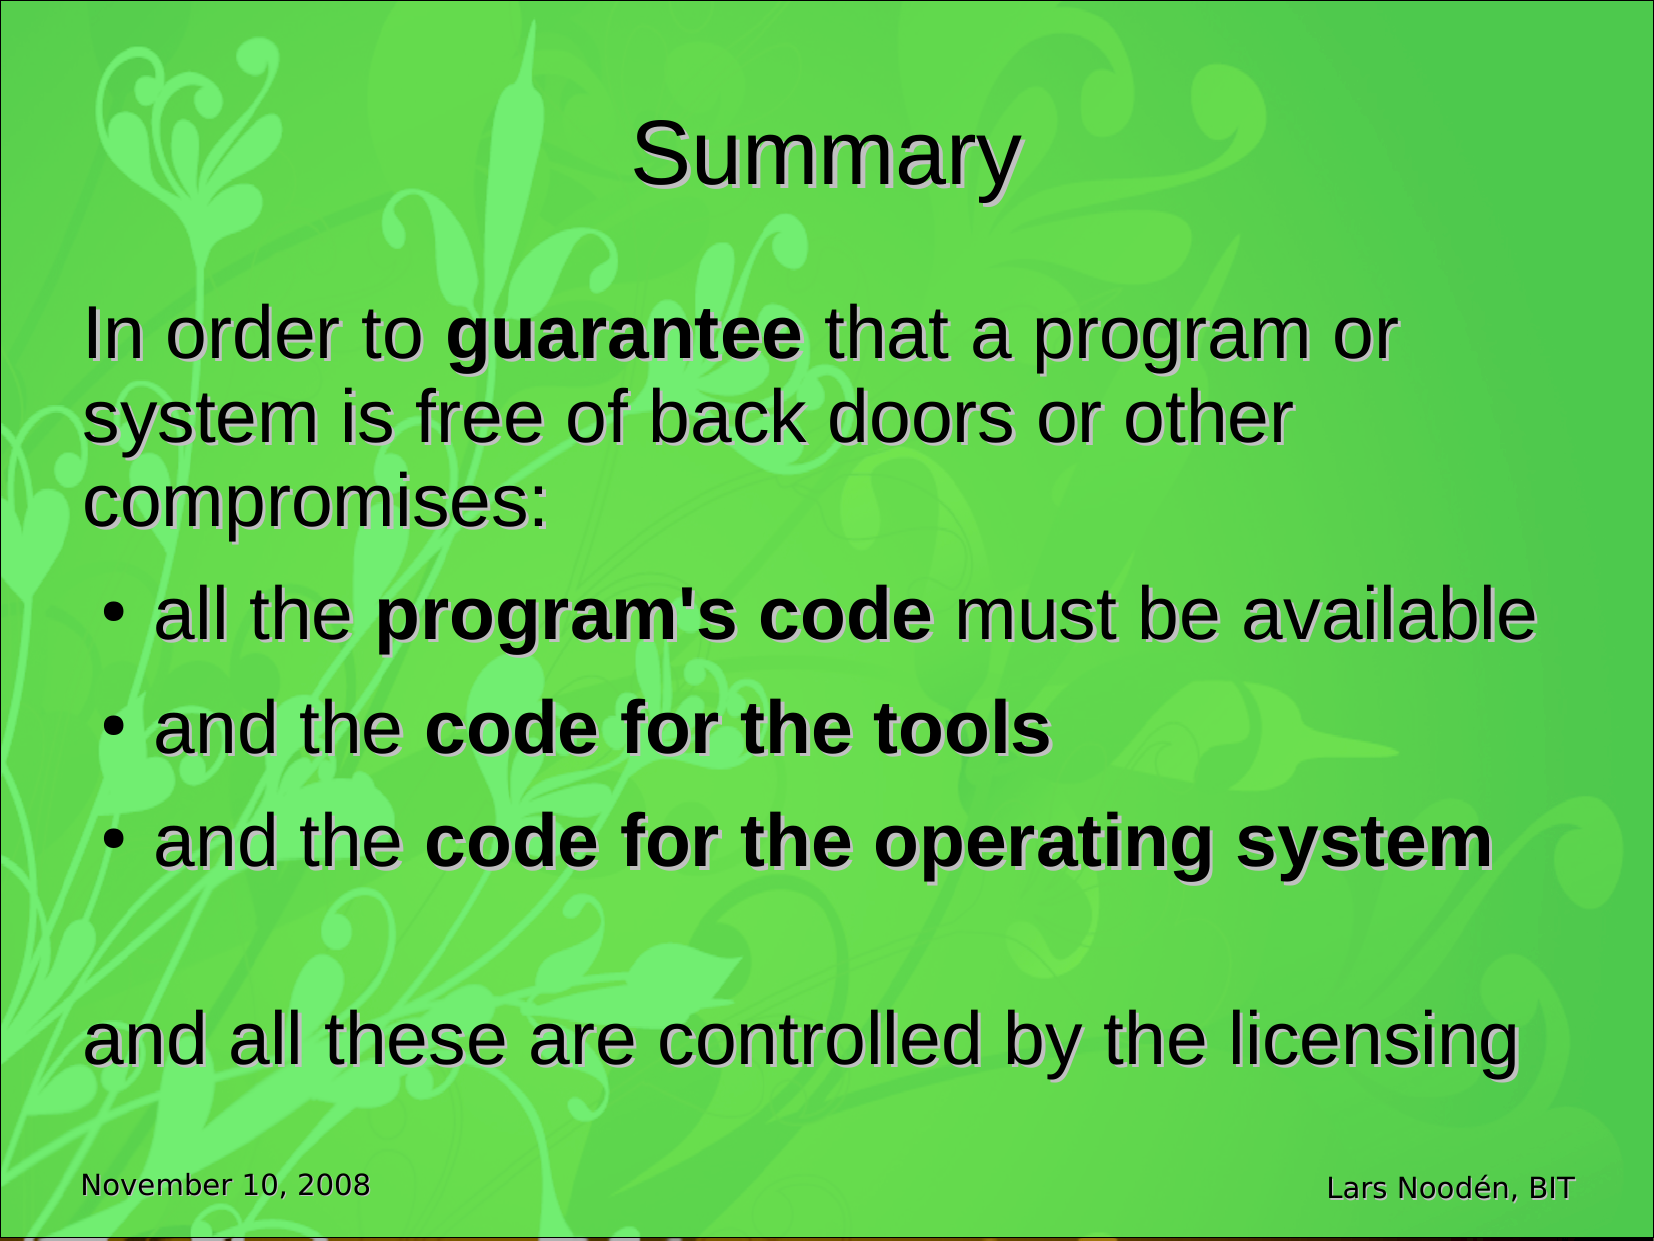

# Summary
In order to guarantee that a program or system is free of back doors or other compromises:
all the program's code must be available
and the code for the tools
and the code for the operating system
and all these are controlled by the licensing